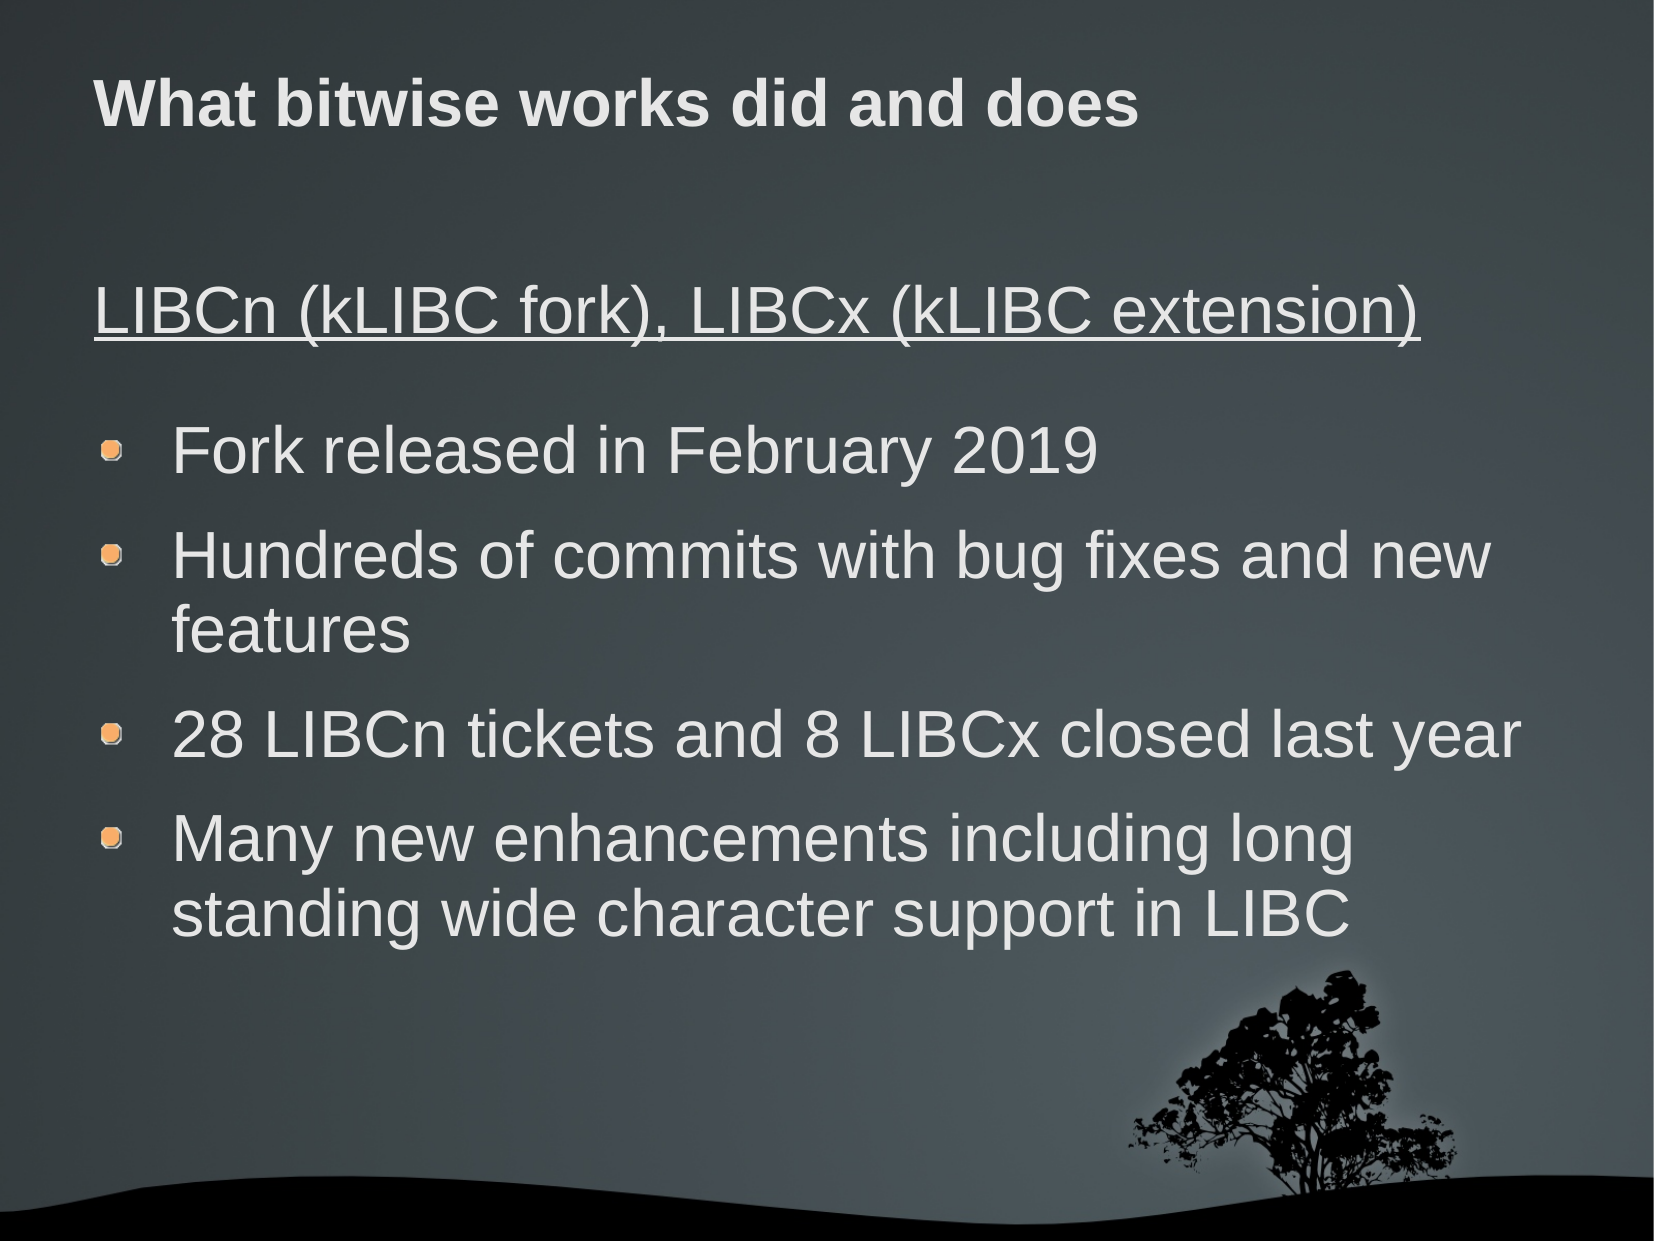

# What bitwise works did and does
LIBCn (kLIBC fork), LIBCx (kLIBC extension)
Fork released in February 2019
Hundreds of commits with bug fixes and new features
28 LIBCn tickets and 8 LIBCx closed last year
Many new enhancements including long standing wide character support in LIBC